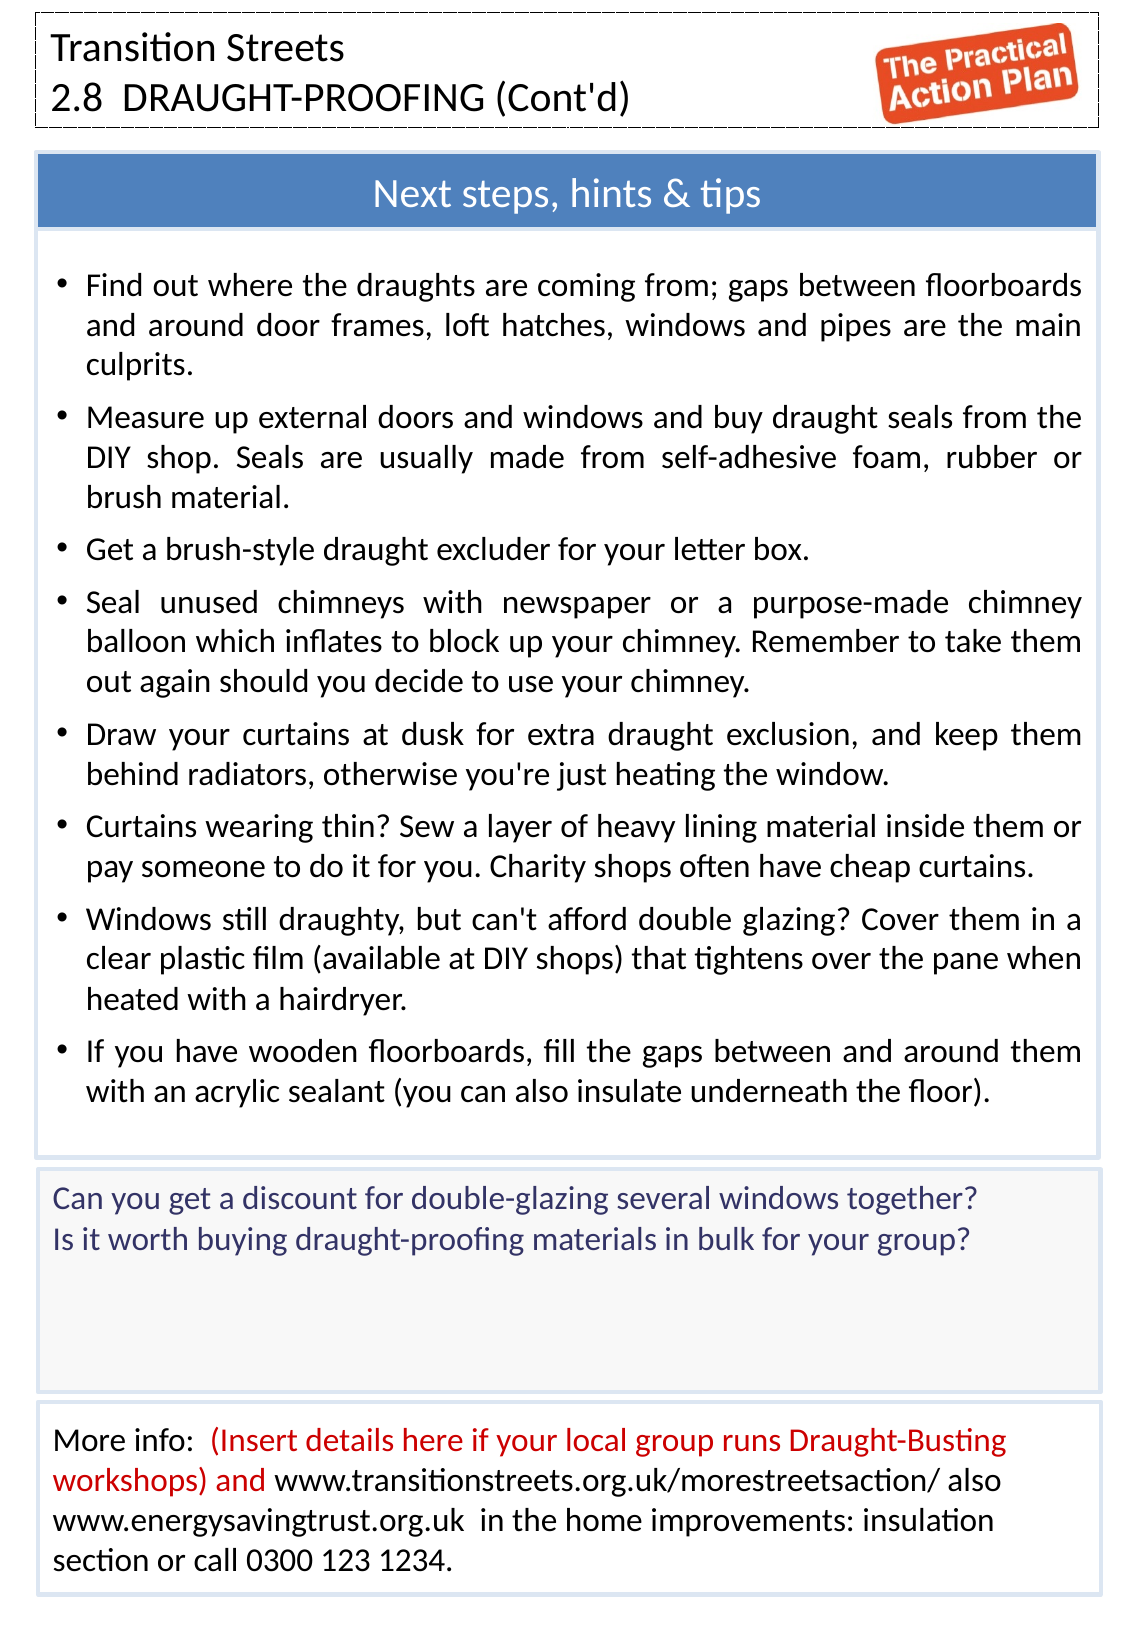

Transition Streets
2.8 DRAUGHT-PROOFING (Cont'd)
Next steps, hints & tips
Find out where the draughts are coming from; gaps between floorboards and around door frames, loft hatches, windows and pipes are the main culprits.
Measure up external doors and windows and buy draught seals from the DIY shop. Seals are usually made from self-adhesive foam, rubber or brush material.
Get a brush-style draught excluder for your letter box.
Seal unused chimneys with newspaper or a purpose-made chimney balloon which inflates to block up your chimney. Remember to take them out again should you decide to use your chimney.
Draw your curtains at dusk for extra draught exclusion, and keep them behind radiators, otherwise you're just heating the window.
Curtains wearing thin? Sew a layer of heavy lining material inside them or pay someone to do it for you. Charity shops often have cheap curtains.
Windows still draughty, but can't afford double glazing? Cover them in a clear plastic film (available at DIY shops) that tightens over the pane when heated with a hairdryer.
If you have wooden floorboards, fill the gaps between and around them with an acrylic sealant (you can also insulate underneath the floor).
Can you get a discount for double-glazing several windows together?
Is it worth buying draught-proofing materials in bulk for your group?
More info: (Insert details here if your local group runs Draught-Busting workshops) and www.transitionstreets.org.uk/morestreetsaction/ also
www.energysavingtrust.org.uk in the home improvements: insulation section or call 0300 123 1234.